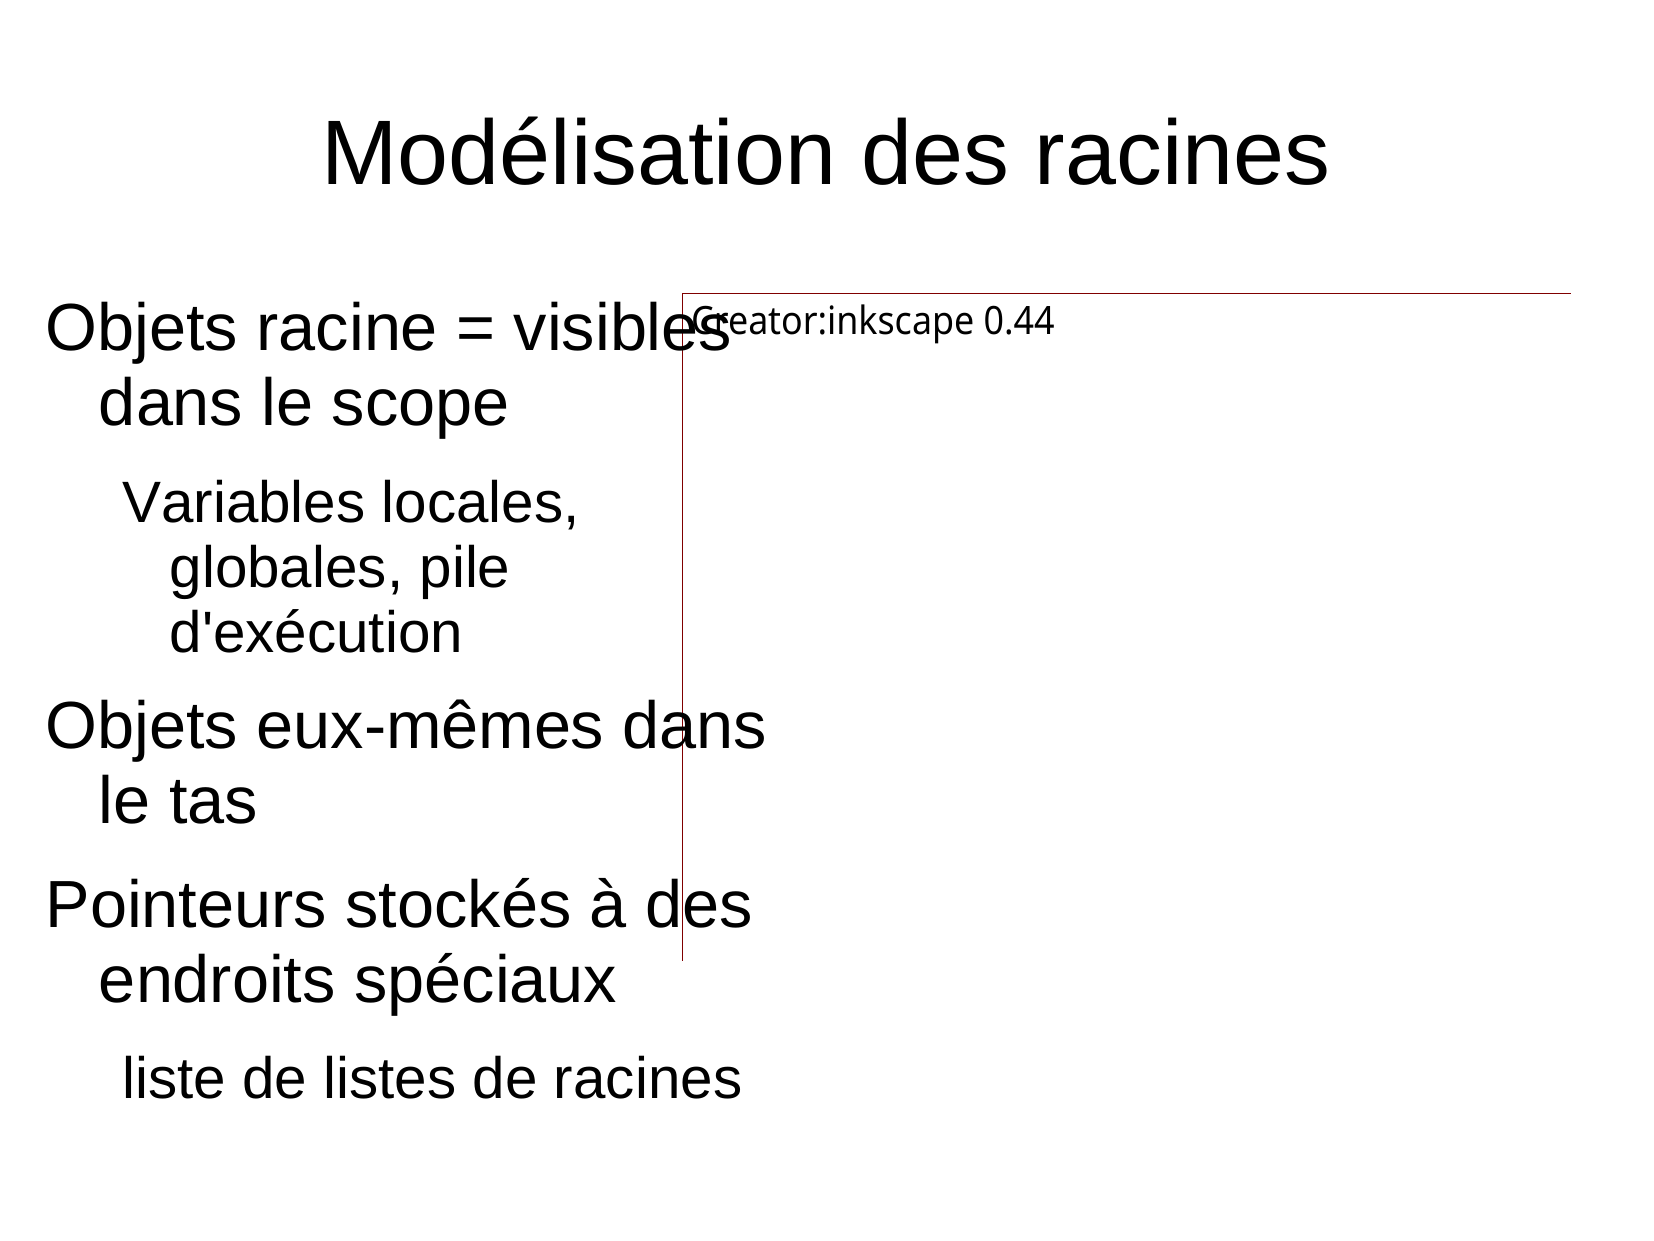

# Modélisation des racines
Objets racine = visibles dans le scope
Variables locales, globales, pile d'exécution
Objets eux-mêmes dans le tas
Pointeurs stockés à des endroits spéciaux
liste de listes de racines